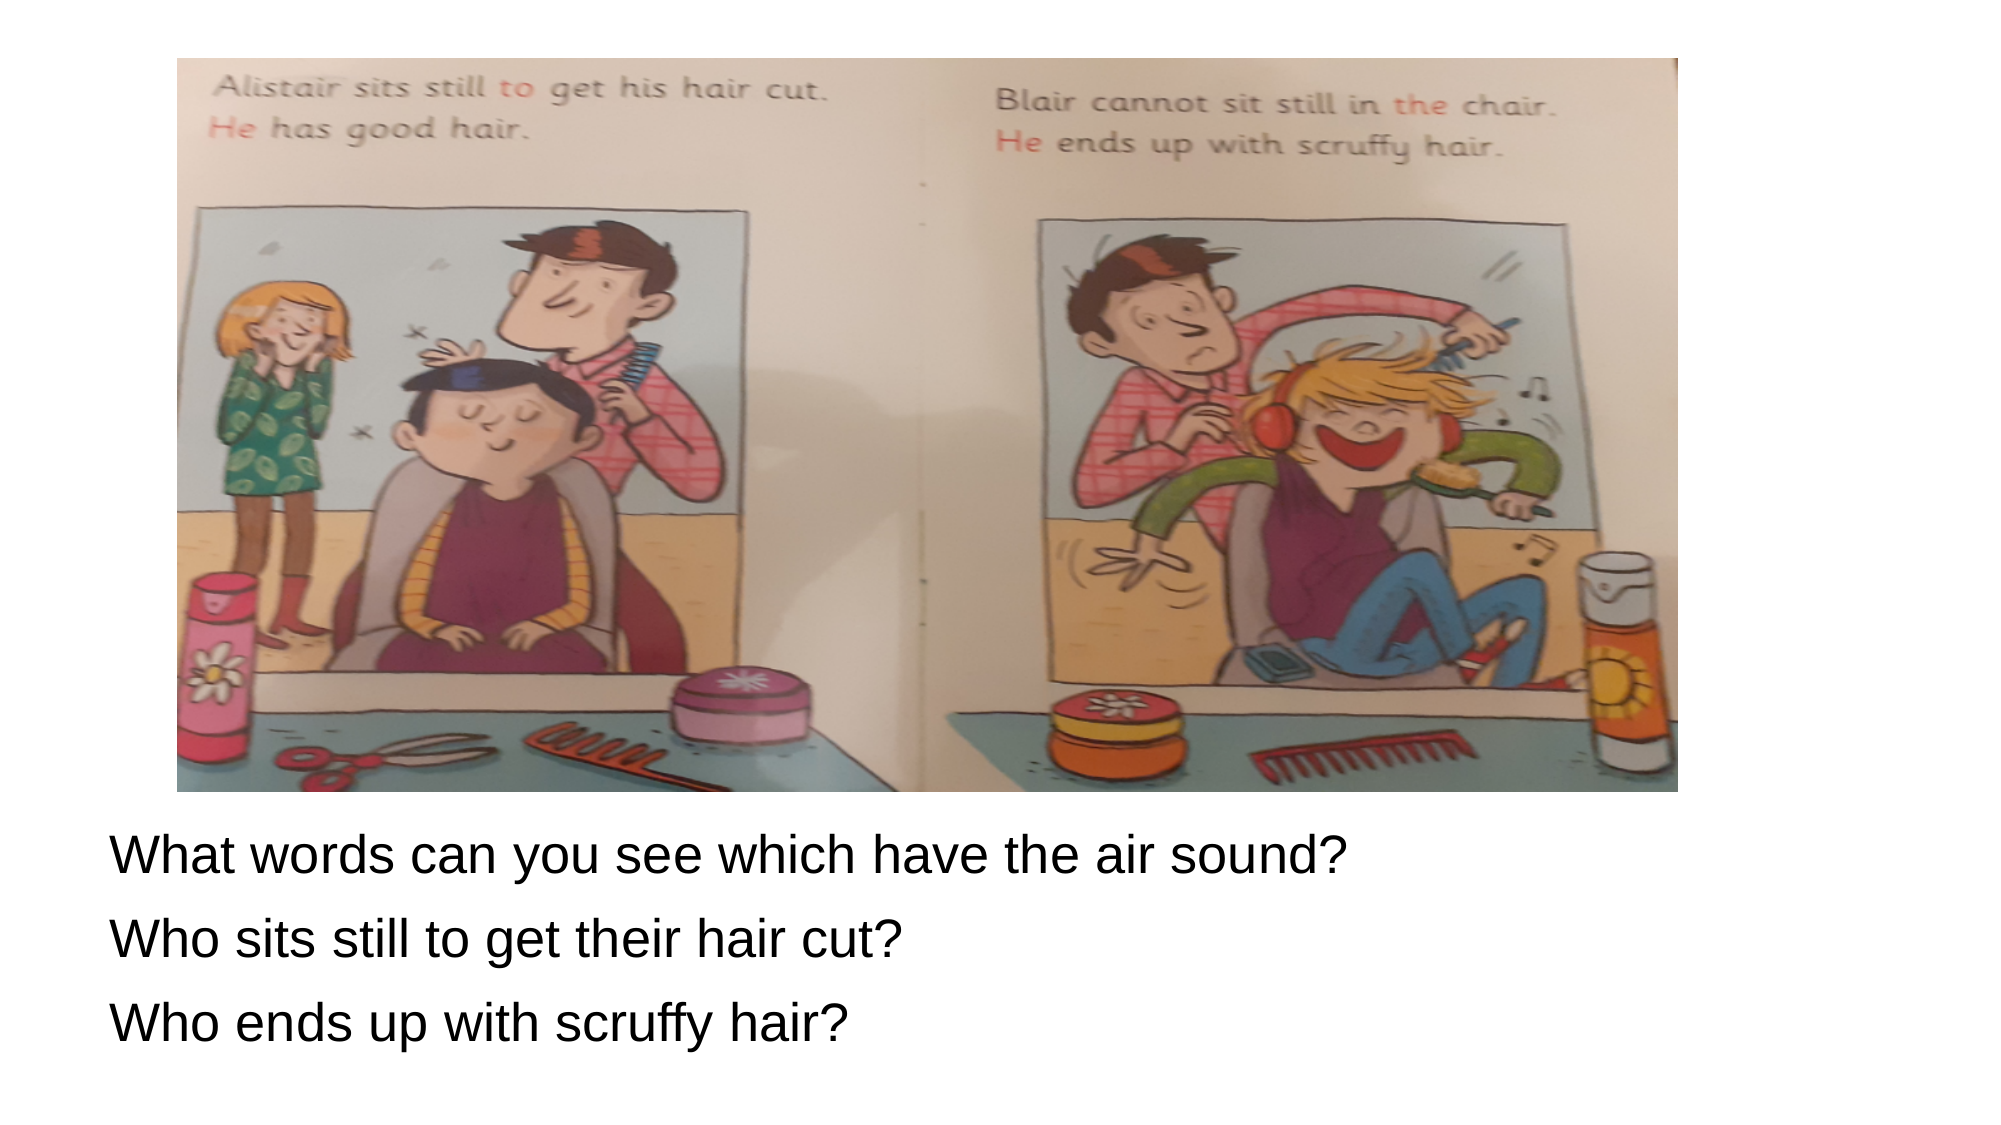

# What words can you see which have the air sound?
Who sits still to get their hair cut?
Who ends up with scruffy hair?